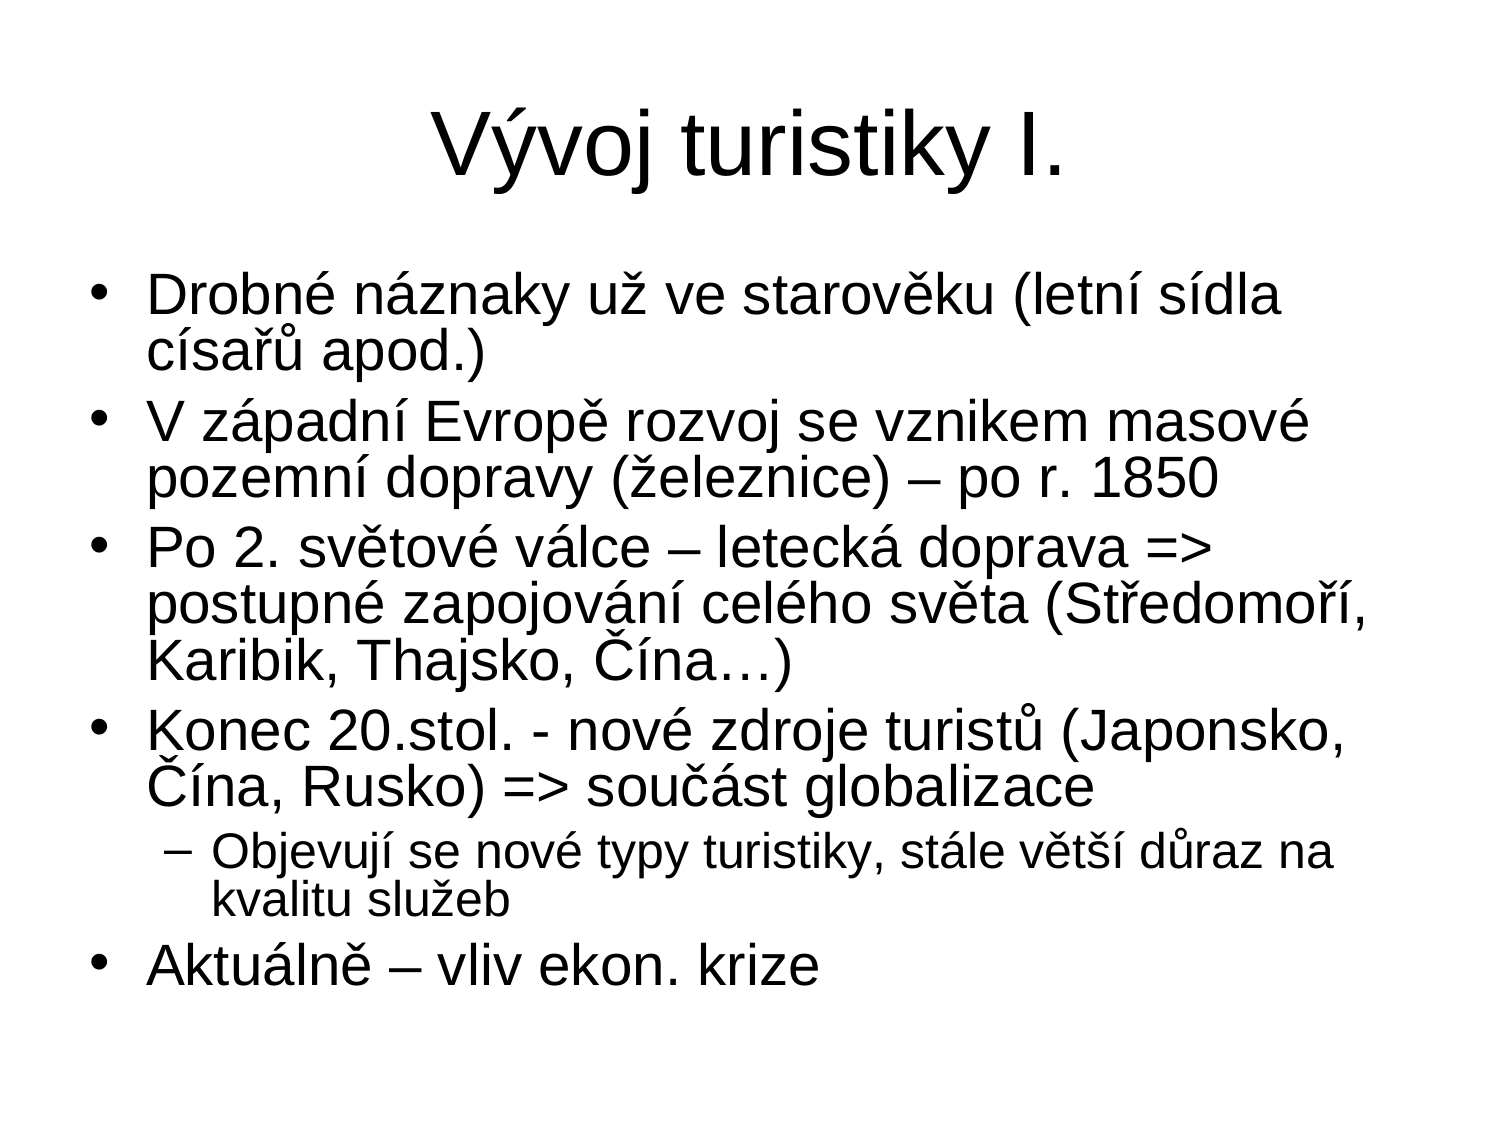

# Vývoj turistiky I.
Drobné náznaky už ve starověku (letní sídla císařů apod.)
V západní Evropě rozvoj se vznikem masové pozemní dopravy (železnice) – po r. 1850
Po 2. světové válce – letecká doprava => postupné zapojování celého světa (Středomoří, Karibik, Thajsko, Čína…)
Konec 20.stol. - nové zdroje turistů (Japonsko, Čína, Rusko) => součást globalizace
Objevují se nové typy turistiky, stále větší důraz na kvalitu služeb
Aktuálně – vliv ekon. krize